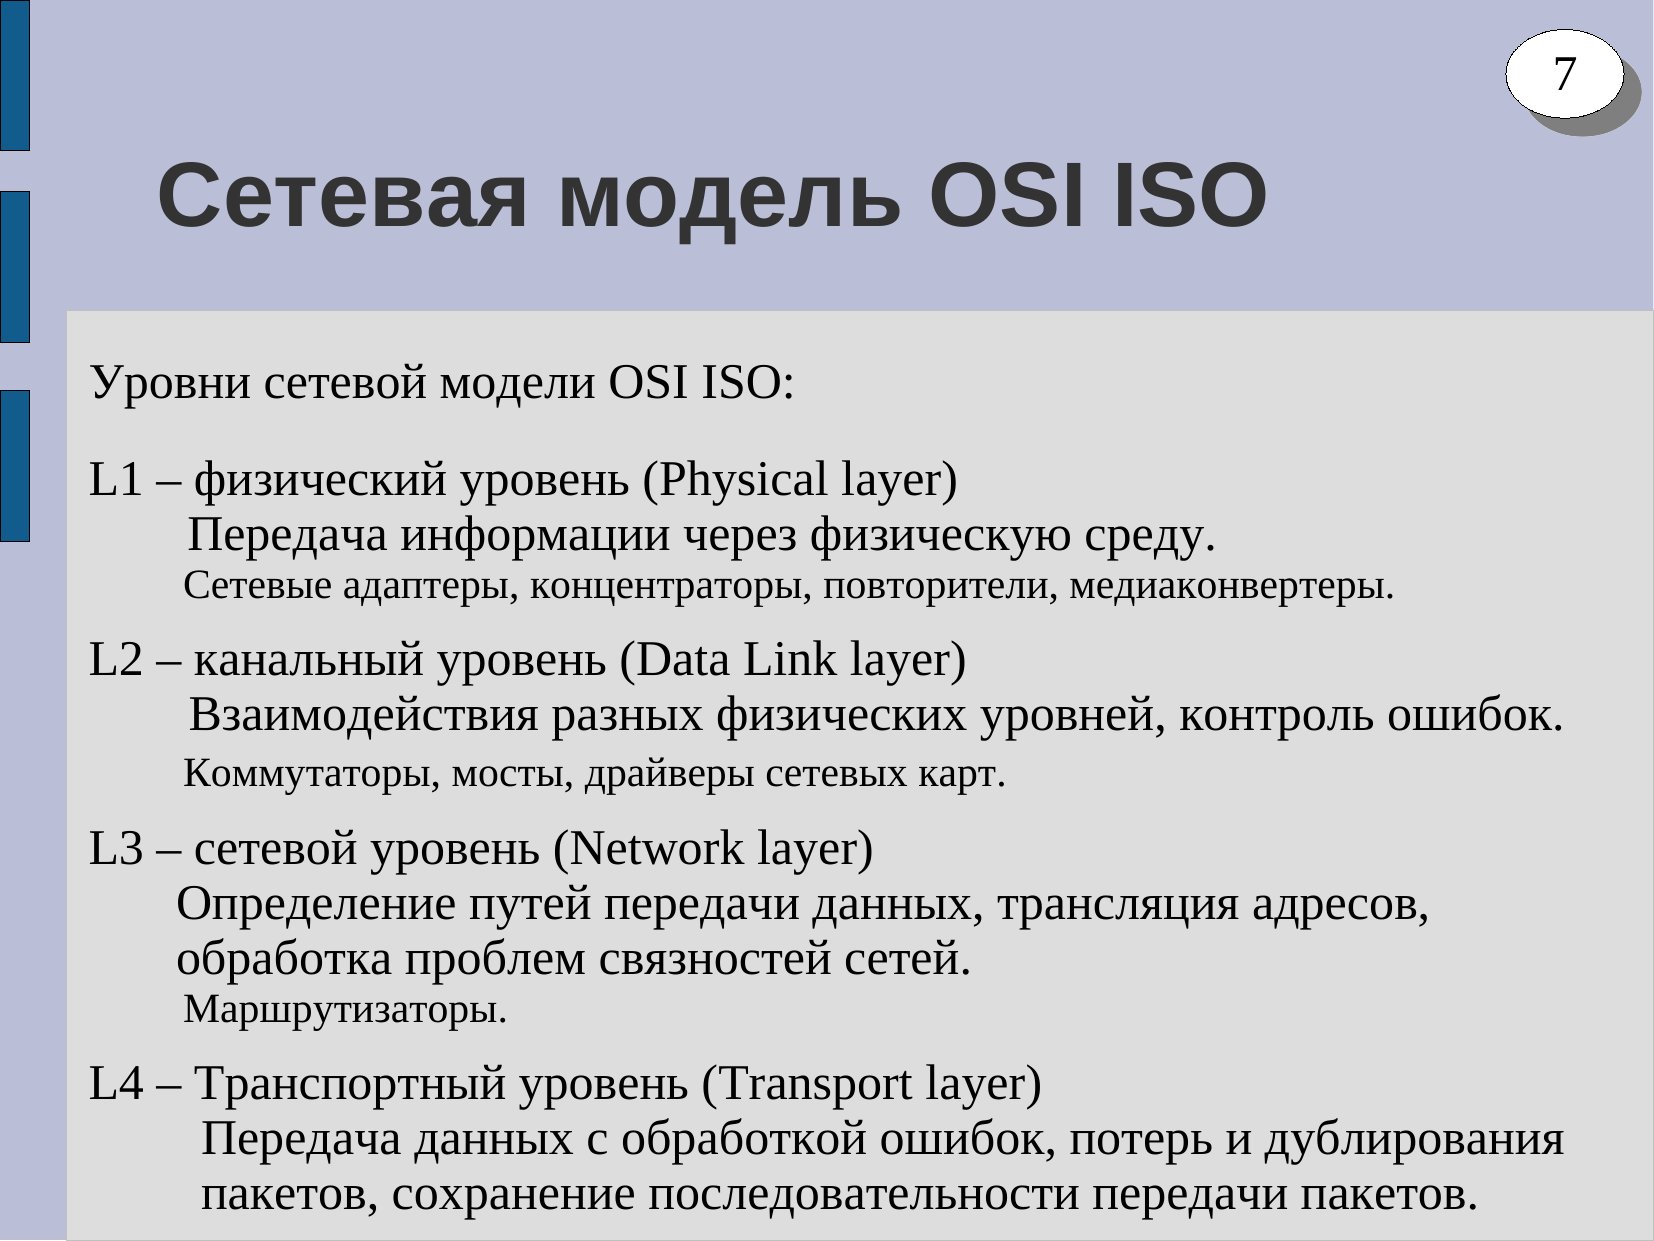

7
# Сетевая модель OSI ISO
Уровни сетевой модели OSI ISO:
L1 – физический уровень (Physical layer)
	 Передача информации через физическую среду.
 Сетевые адаптеры, концентраторы, повторители, медиаконвертеры.
L2 – канальный уровень (Data Link layer)
 Взаимодействия разных физических уровней, контроль ошибок.
 Коммутаторы, мосты, драйверы сетевых карт.
L3 – сетевой уровень (Network layer)
 Определение путей передачи данных, трансляция адресов,
 обработка проблем связностей сетей.
 Маршрутизаторы.
L4 – Транспортный уровень (Transport layer)
 Передача данных с обработкой ошибок, потерь и дублирования
 пакетов, сохранение последовательности передачи пакетов.